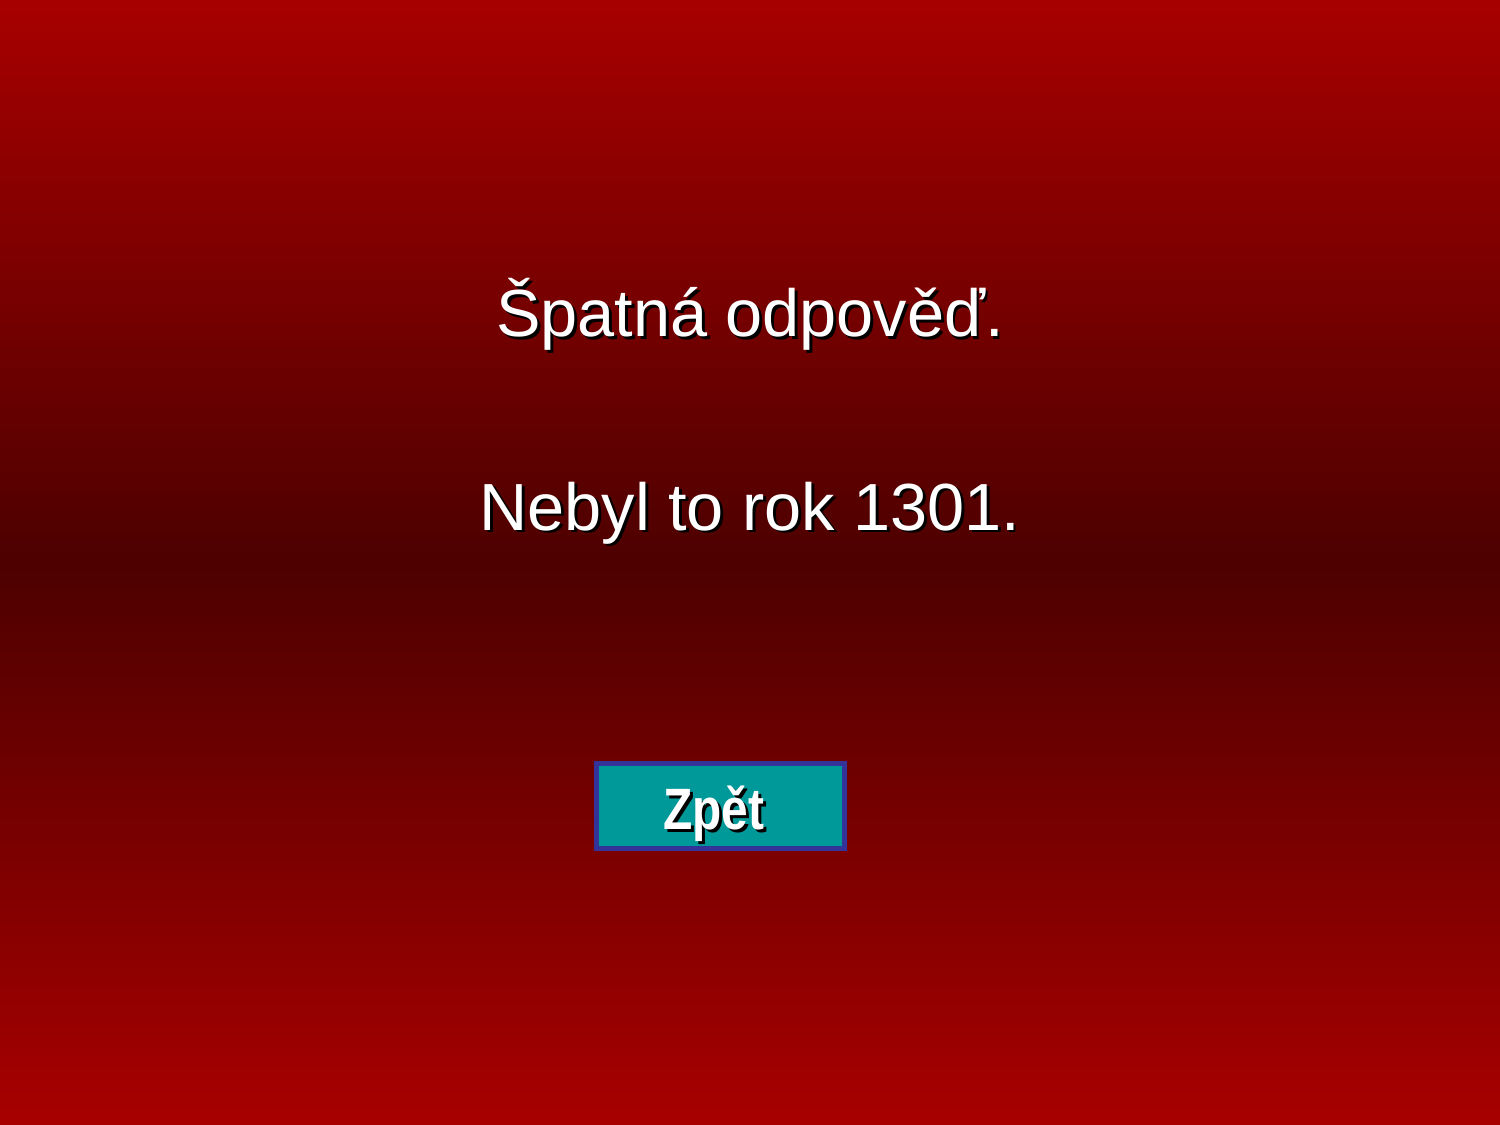

#
Špatná odpověď.
Nebyl to rok 1301.
Zpět